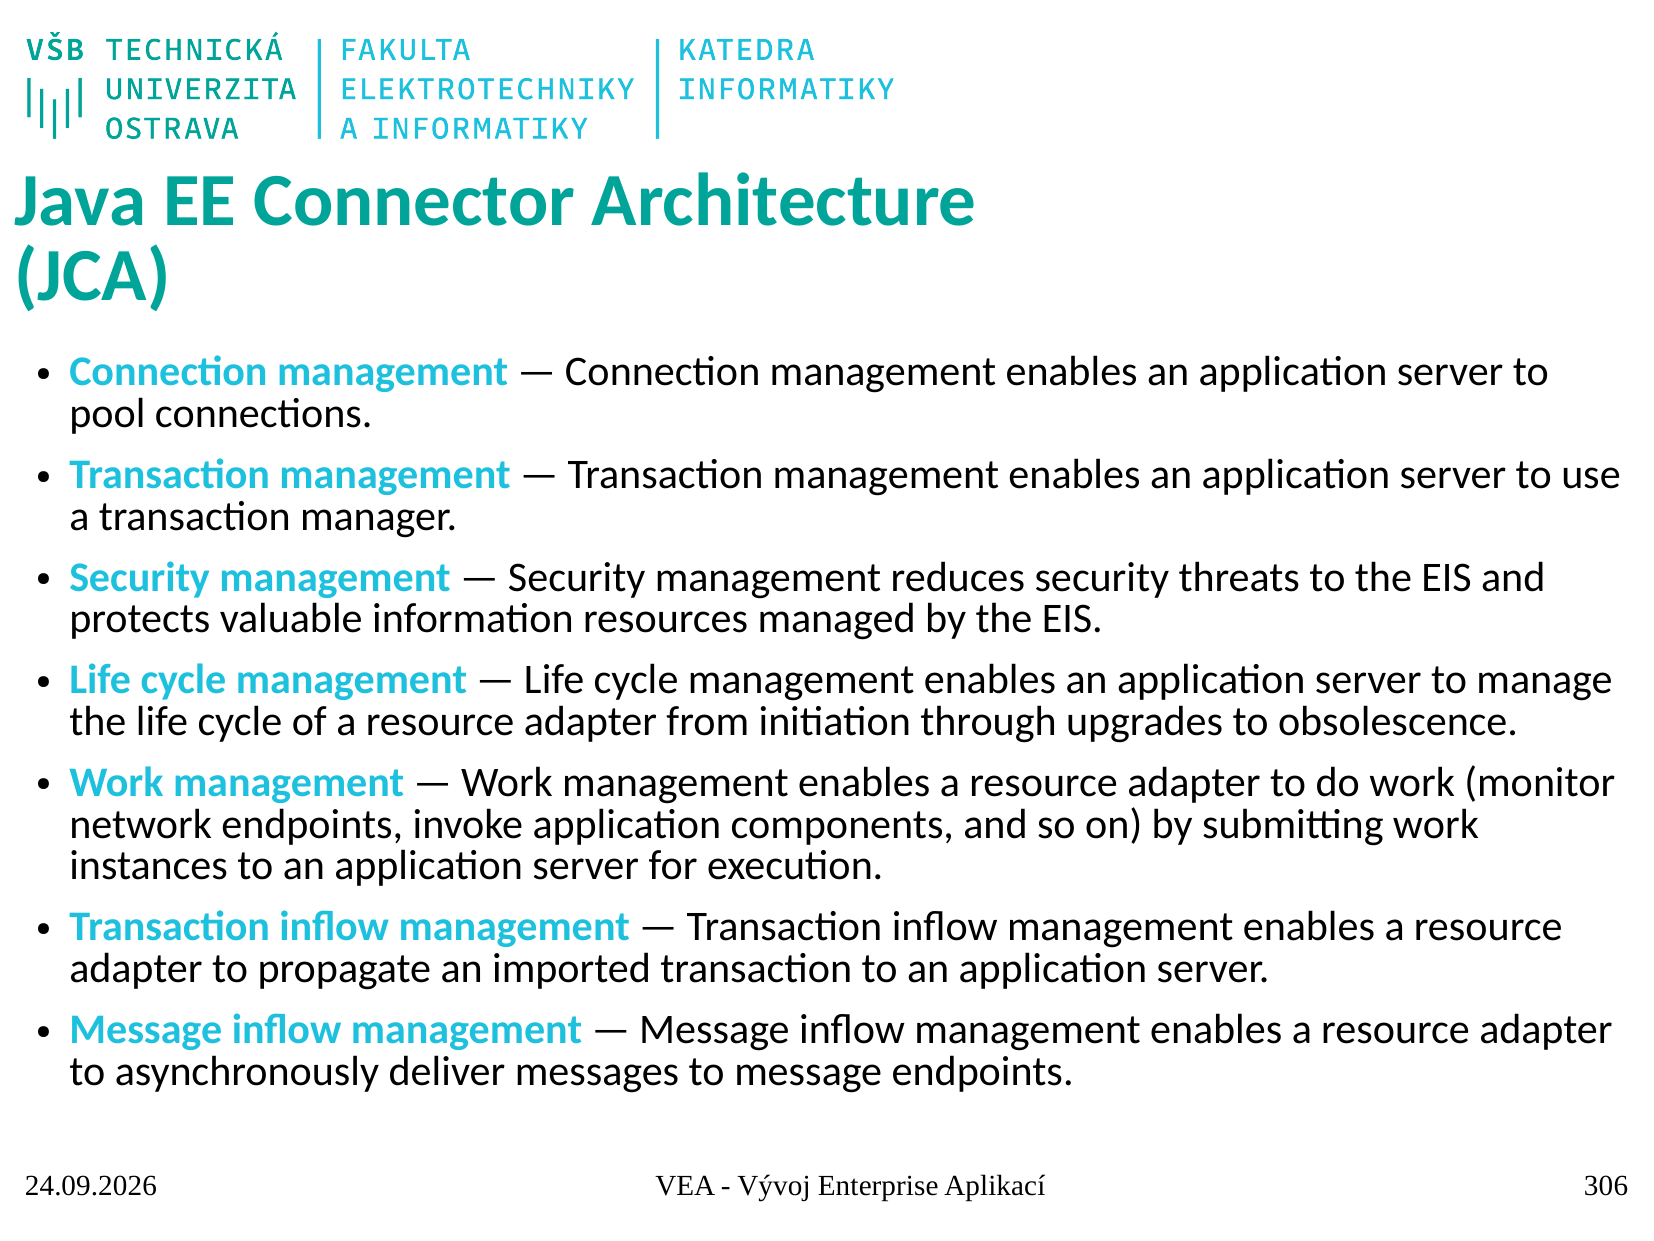

Java EE Connector Architecture
(JCA)
# Connection management — Connection management enables an application server to pool connections.
Transaction management — Transaction management enables an application server to use a transaction manager.
Security management — Security management reduces security threats to the EIS and protects valuable information resources managed by the EIS.
Life cycle management — Life cycle management enables an application server to manage the life cycle of a resource adapter from initiation through upgrades to obsolescence.
Work management — Work management enables a resource adapter to do work (monitor network endpoints, invoke application components, and so on) by submitting work instances to an application server for execution.
Transaction inflow management — Transaction inflow management enables a resource adapter to propagate an imported transaction to an application server.
Message inflow management — Message inflow management enables a resource adapter to asynchronously deliver messages to message endpoints.
VEA - Vývoj Enterprise Aplikací
306